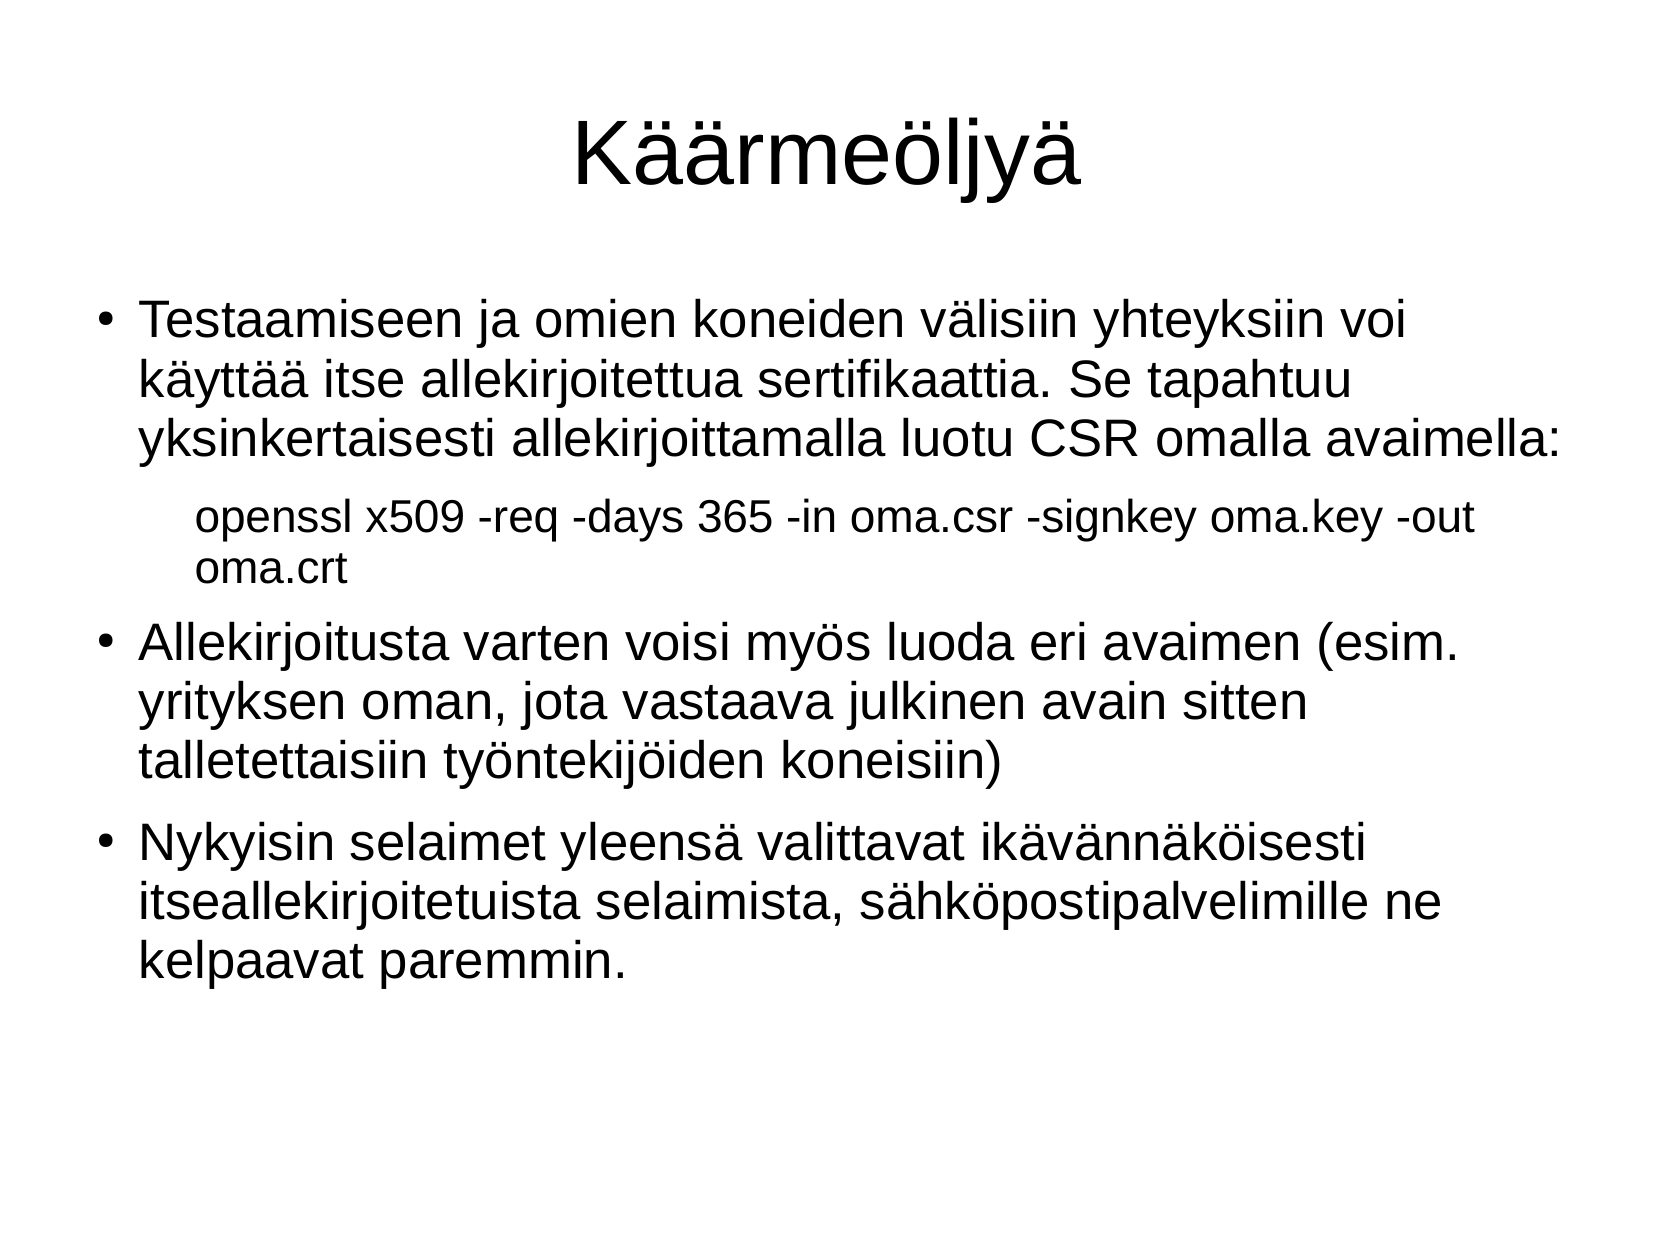

# Käärmeöljyä
Testaamiseen ja omien koneiden välisiin yhteyksiin voi käyttää itse allekirjoitettua sertifikaattia. Se tapahtuu yksinkertaisesti allekirjoittamalla luotu CSR omalla avaimella:
openssl x509 -req -days 365 -in oma.csr -signkey oma.key -out oma.crt
Allekirjoitusta varten voisi myös luoda eri avaimen (esim. yrityksen oman, jota vastaava julkinen avain sitten talletettaisiin työntekijöiden koneisiin)
Nykyisin selaimet yleensä valittavat ikävännäköisesti itseallekirjoitetuista selaimista, sähköpostipalvelimille ne kelpaavat paremmin.